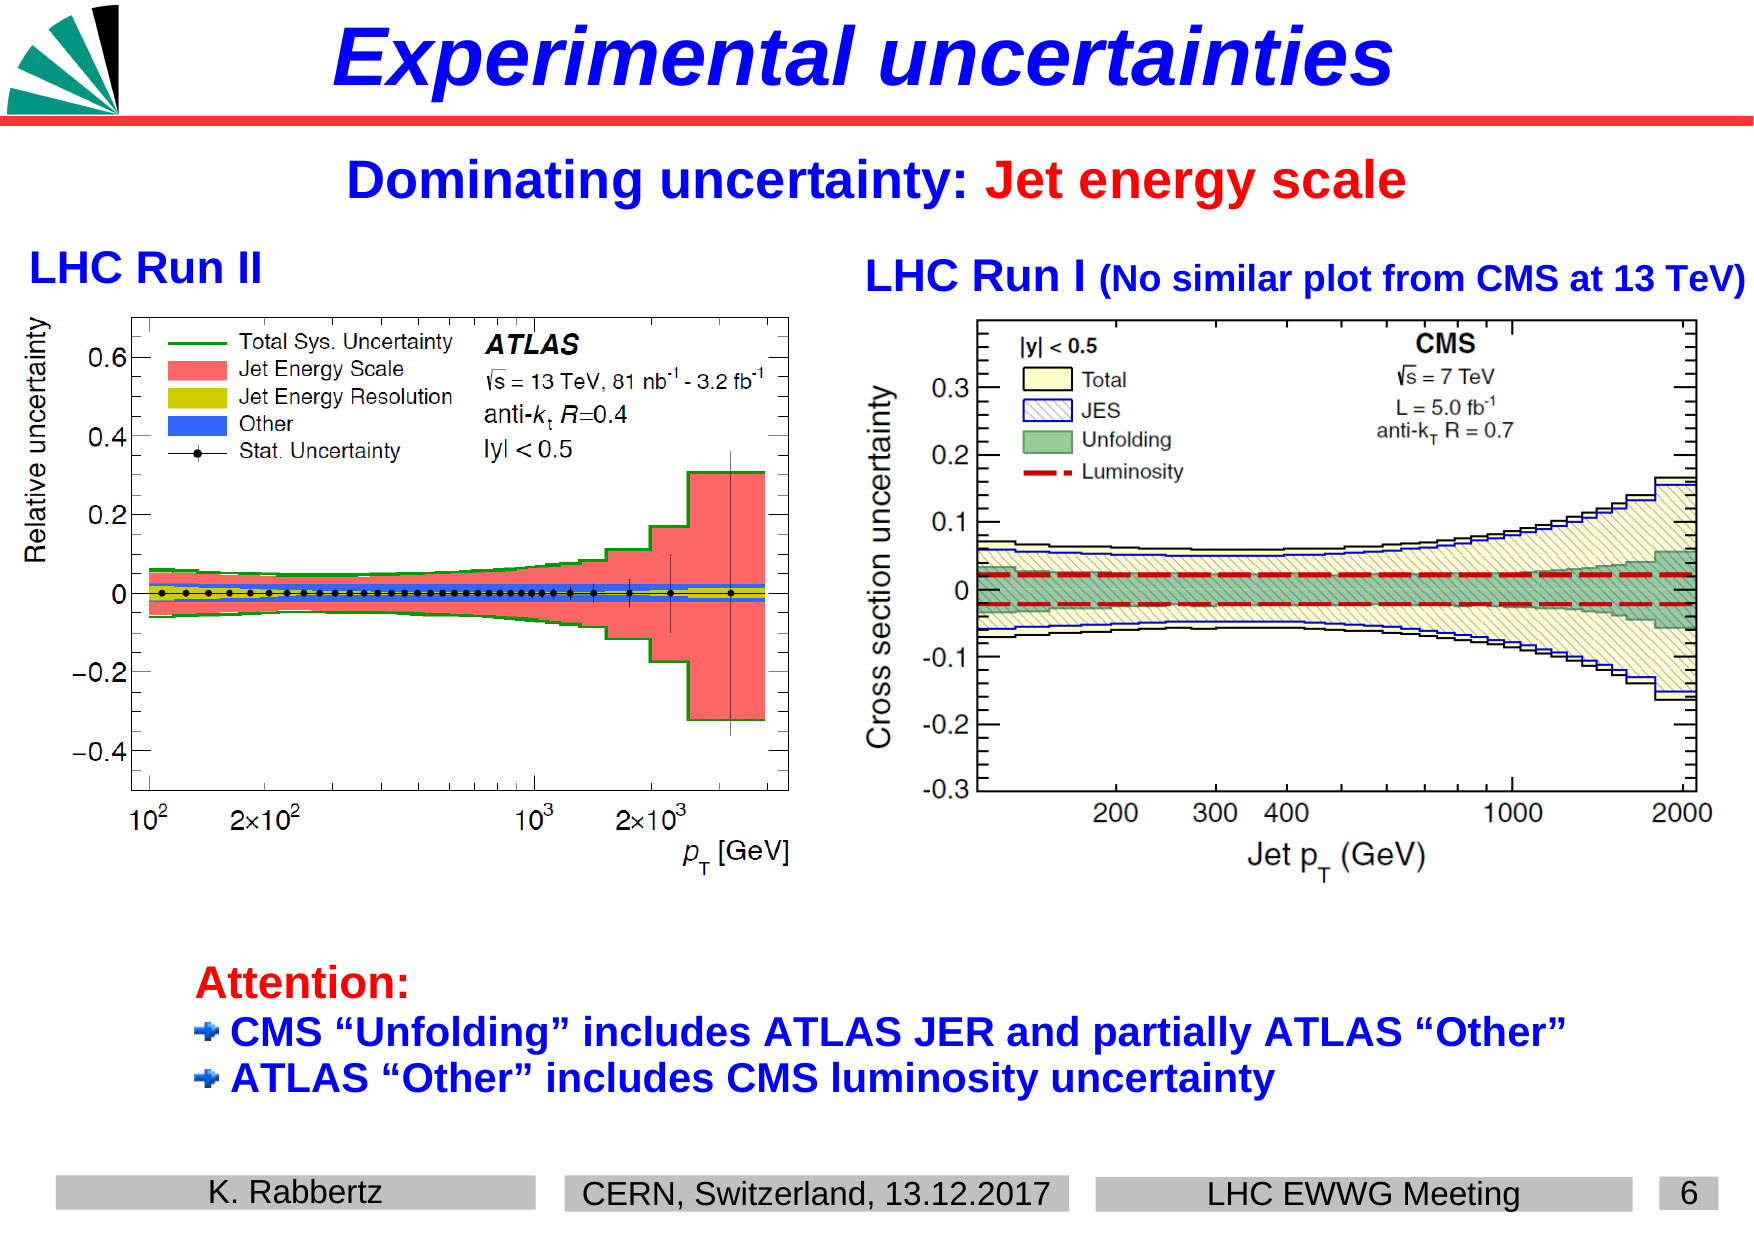

# Experimental uncertainties
Dominating uncertainty: Jet energy scale
LHC Run II
LHC Run I (No similar plot from CMS at 13 TeV)
Attention:
CMS “Unfolding” includes ATLAS JER and partially ATLAS “Other”
ATLAS “Other” includes CMS luminosity uncertainty